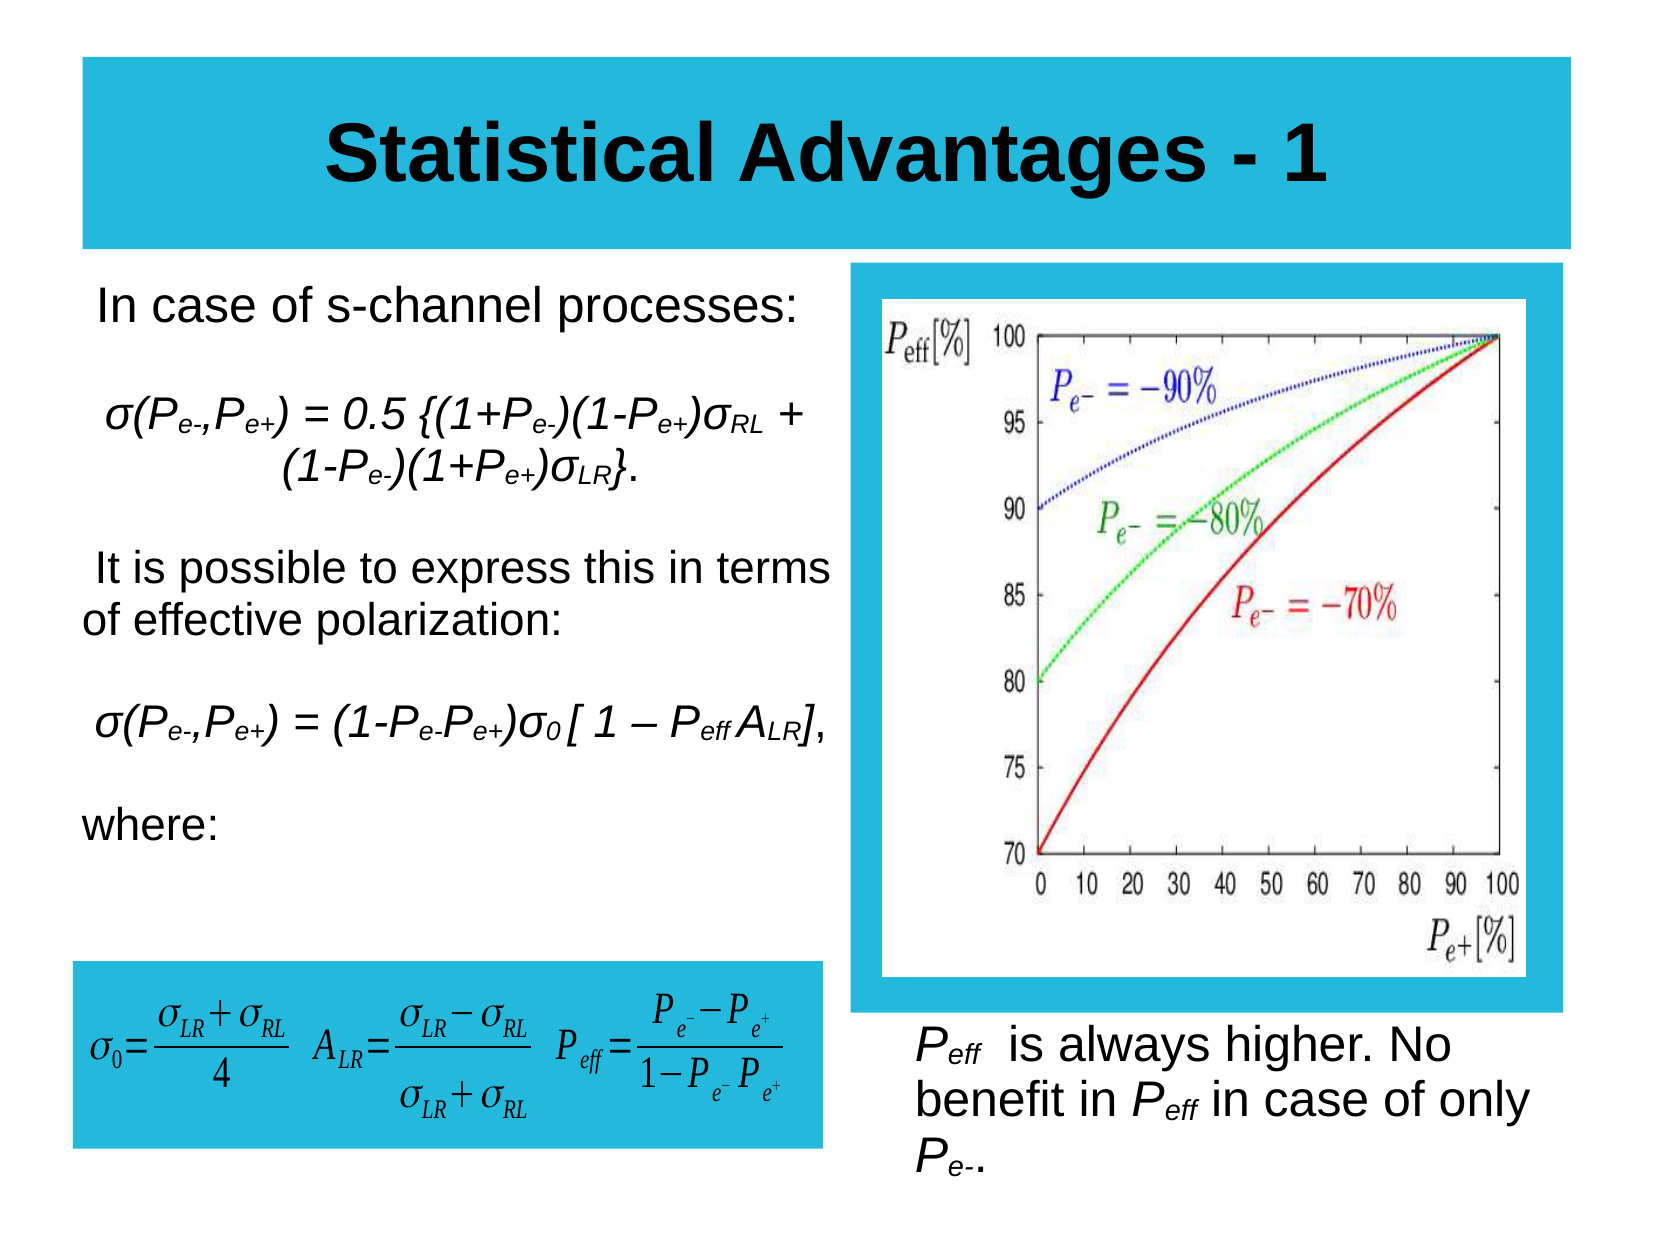

# Statistical Advantages - 1
 In case of s-channel processes:
σ(Pe-,Pe+) = 0.5 {(1+Pe-)(1-Pe+)σRL +
(1-Pe-)(1+Pe+)σLR}.
 It is possible to express this in terms of effective polarization:
σ(Pe-,Pe+) = (1-Pe-Pe+)σ0 [ 1 – Peff ALR],
where:
Peff is always higher. No benefit in Peff in case of only Pe-.